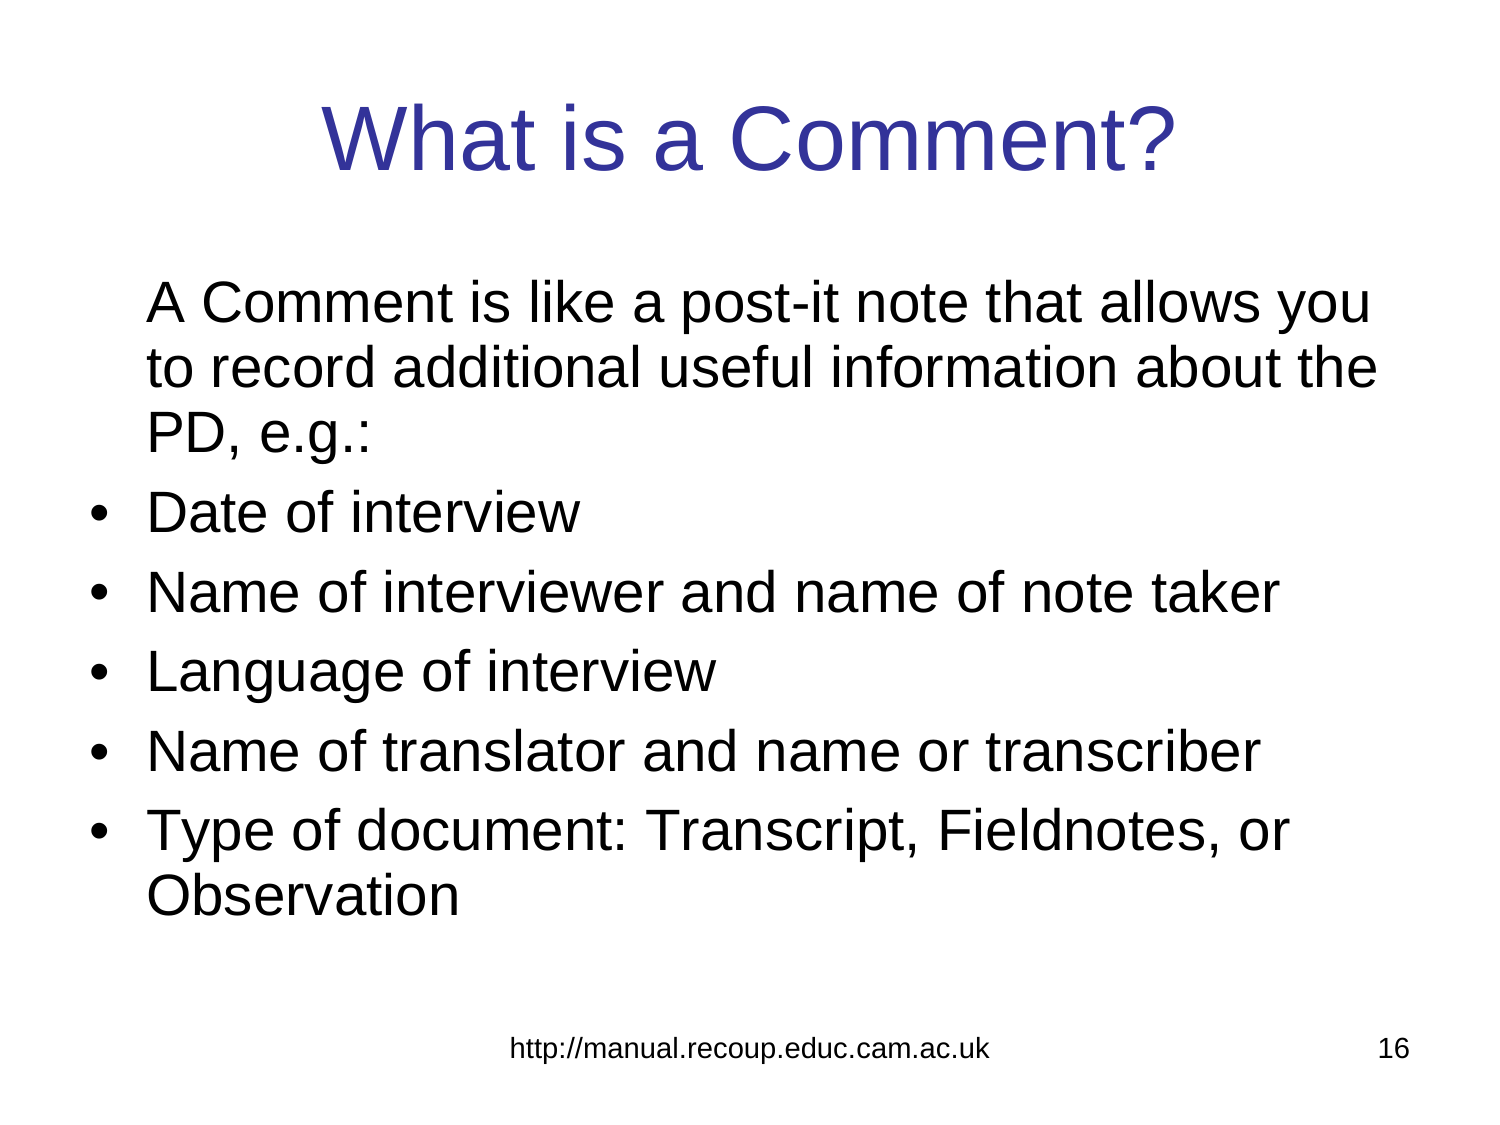

# What is a Comment?
	A Comment is like a post-it note that allows you to record additional useful information about the PD, e.g.:
Date of interview
Name of interviewer and name of note taker
Language of interview
Name of translator and name or transcriber
Type of document: Transcript, Fieldnotes, or Observation
http://manual.recoup.educ.cam.ac.uk
16